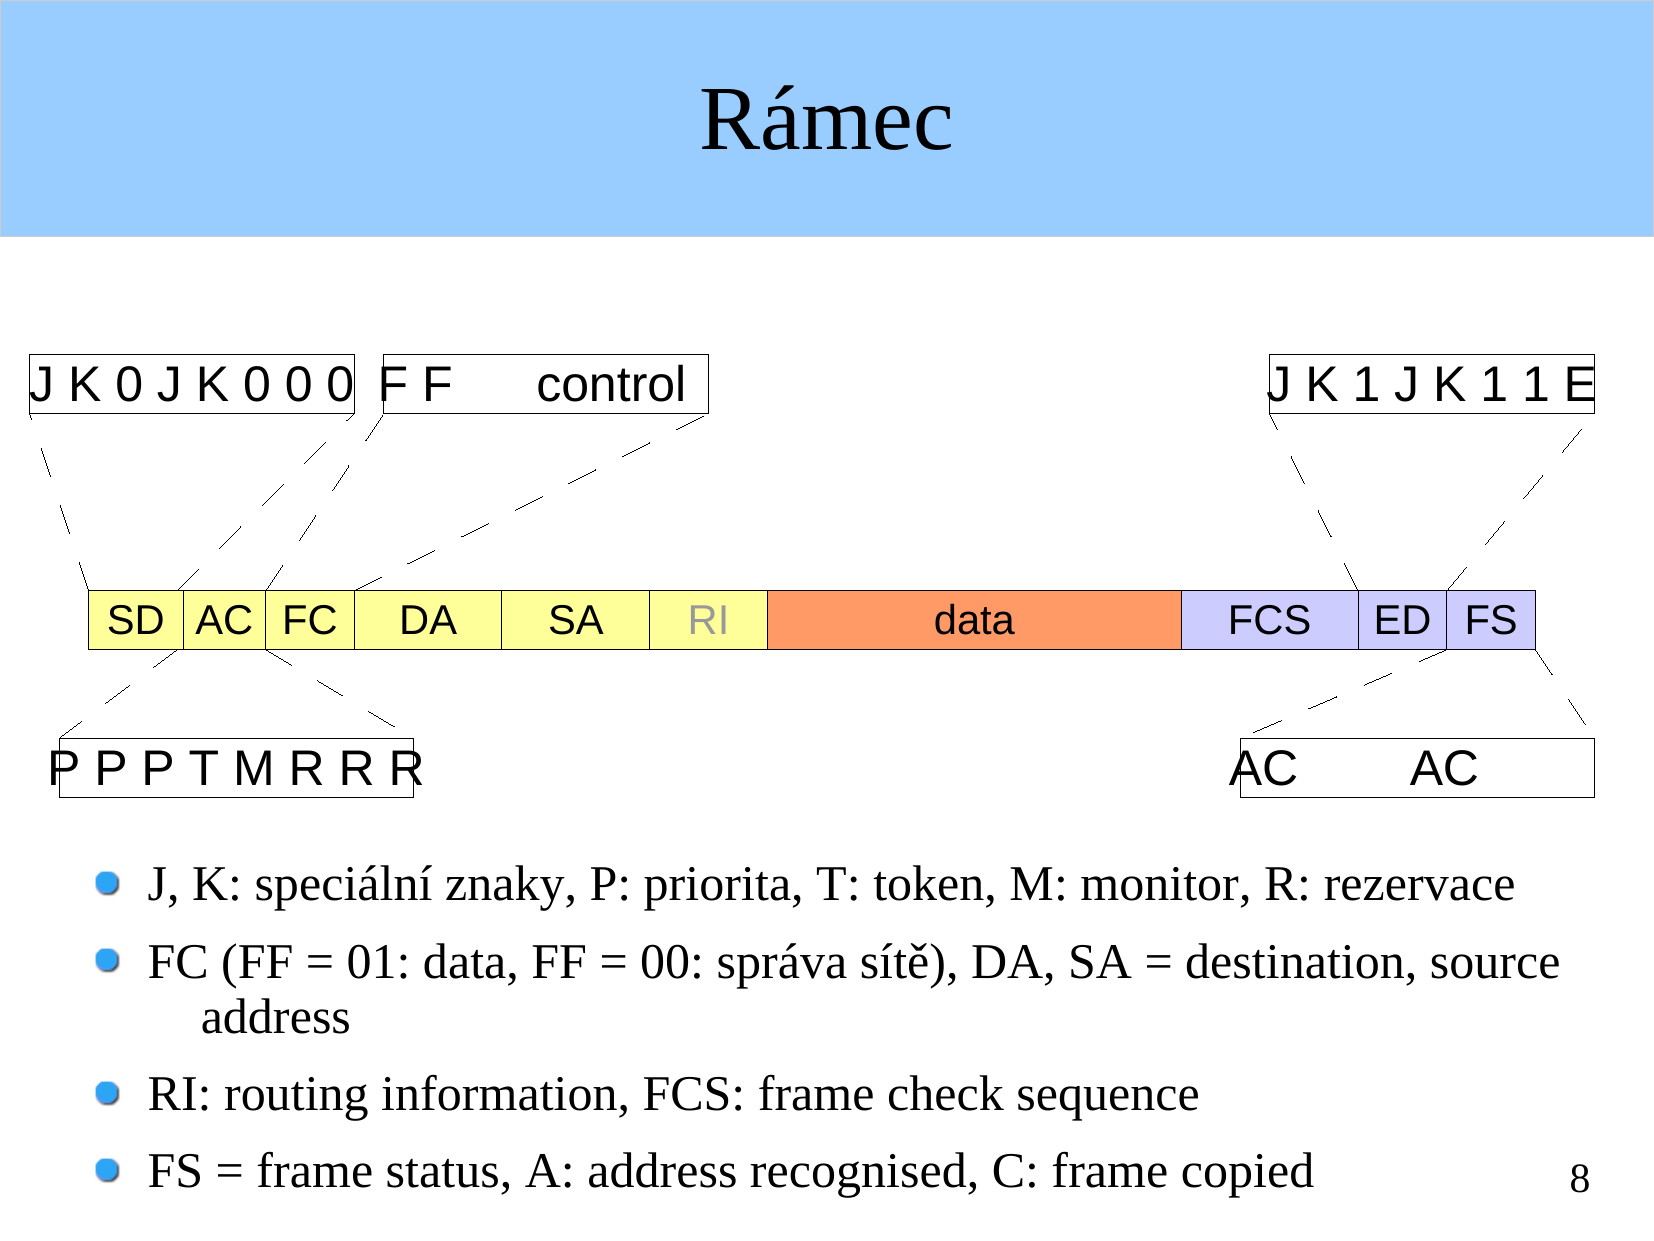

# Rámec
J K 0 J K 0 0 0
F F control
J K 1 J K 1 1 E
SD
AC
FC
DA
SA
RI
data
FCS
ED
FS
P P P T M R R R
AC AC
J, K: speciální znaky, P: priorita, T: token, M: monitor, R: rezervace
FC (FF = 01: data, FF = 00: správa sítě), DA, SA = destination, source address
RI: routing information, FCS: frame check sequence
FS = frame status, A: address recognised, C: frame copied